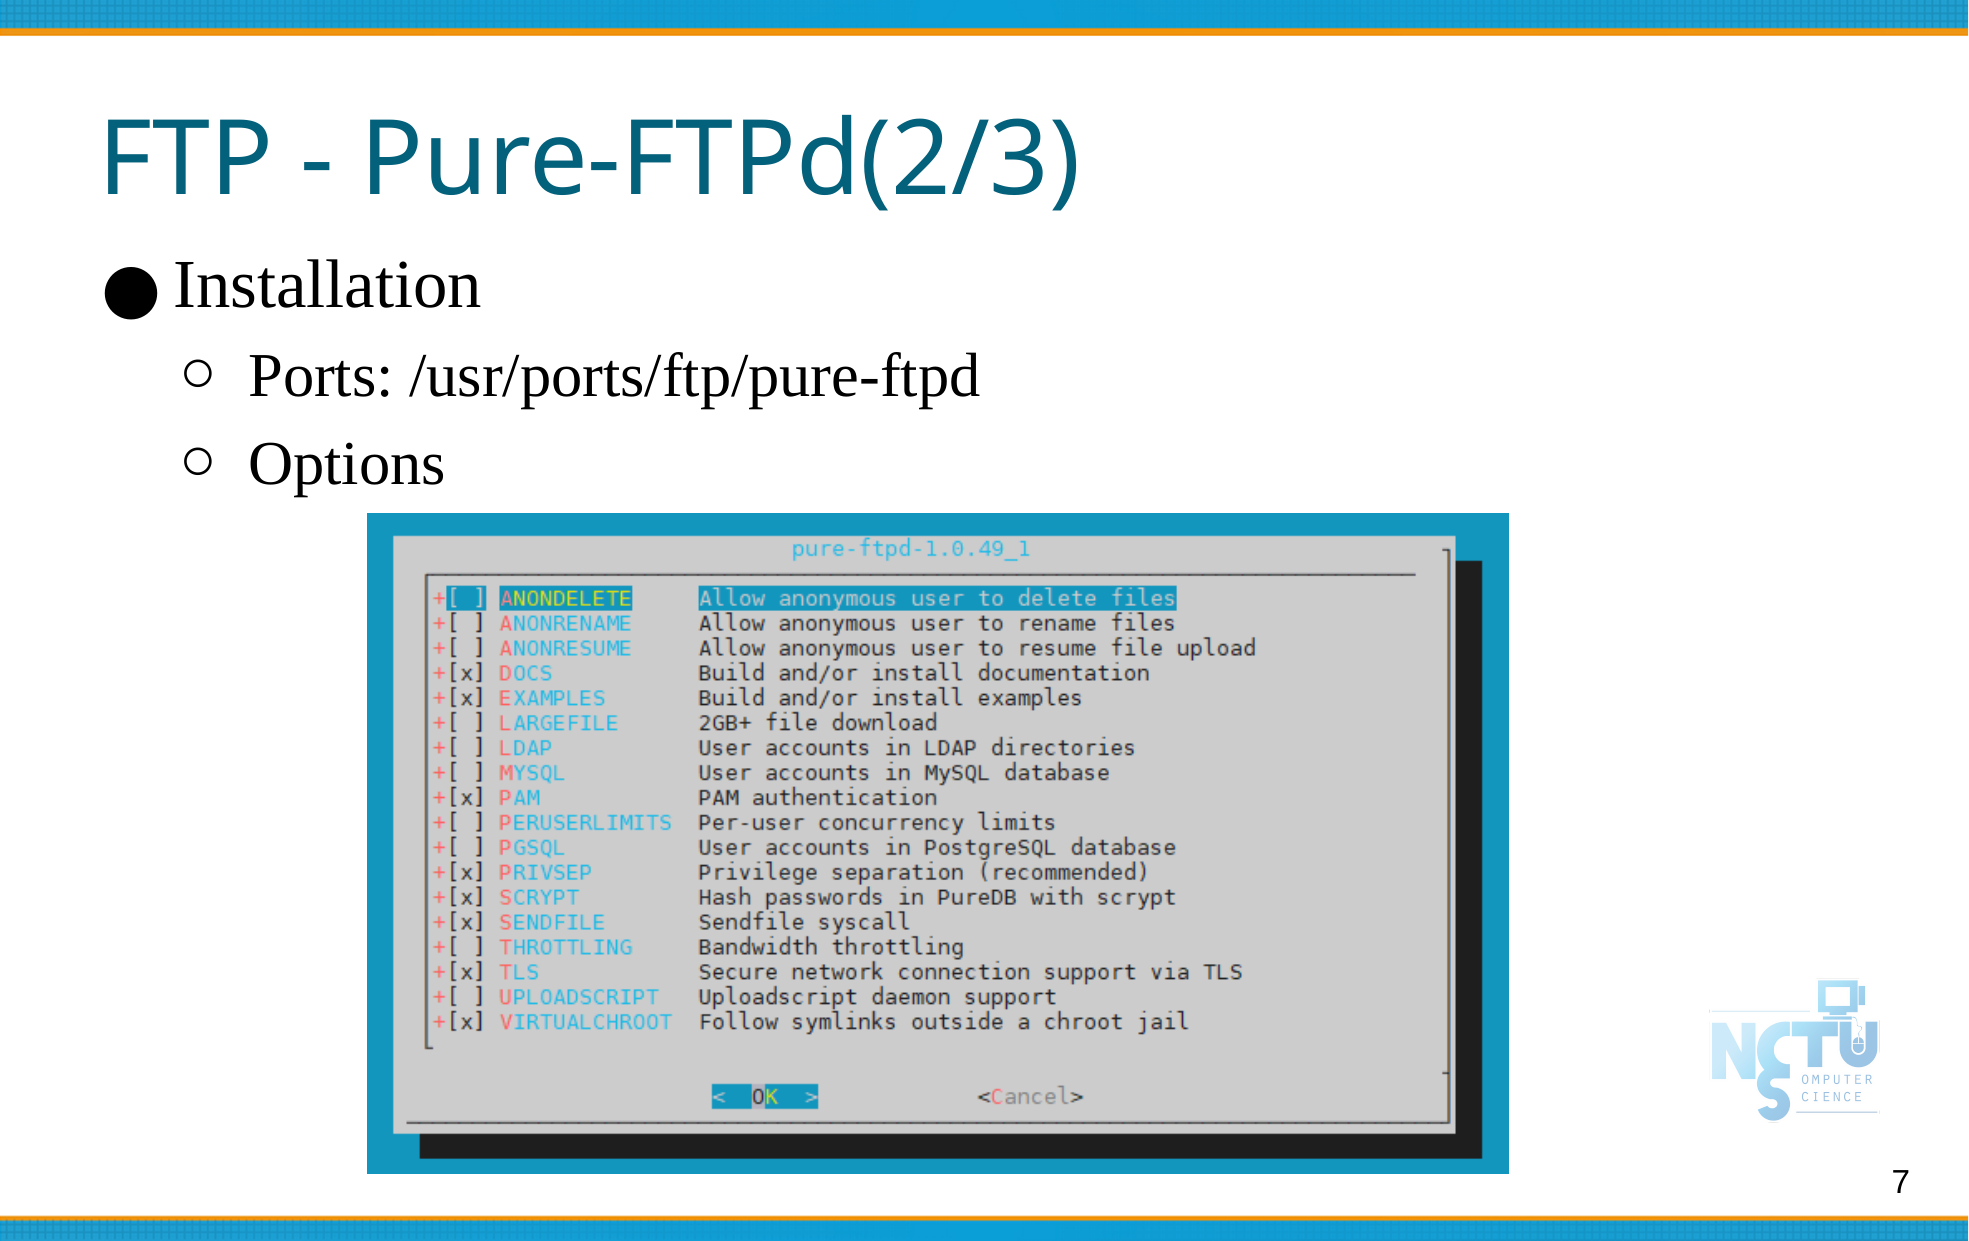

# FTP - Pure-FTPd(2/3)
Installation
Ports: /usr/ports/ftp/pure-ftpd
Options